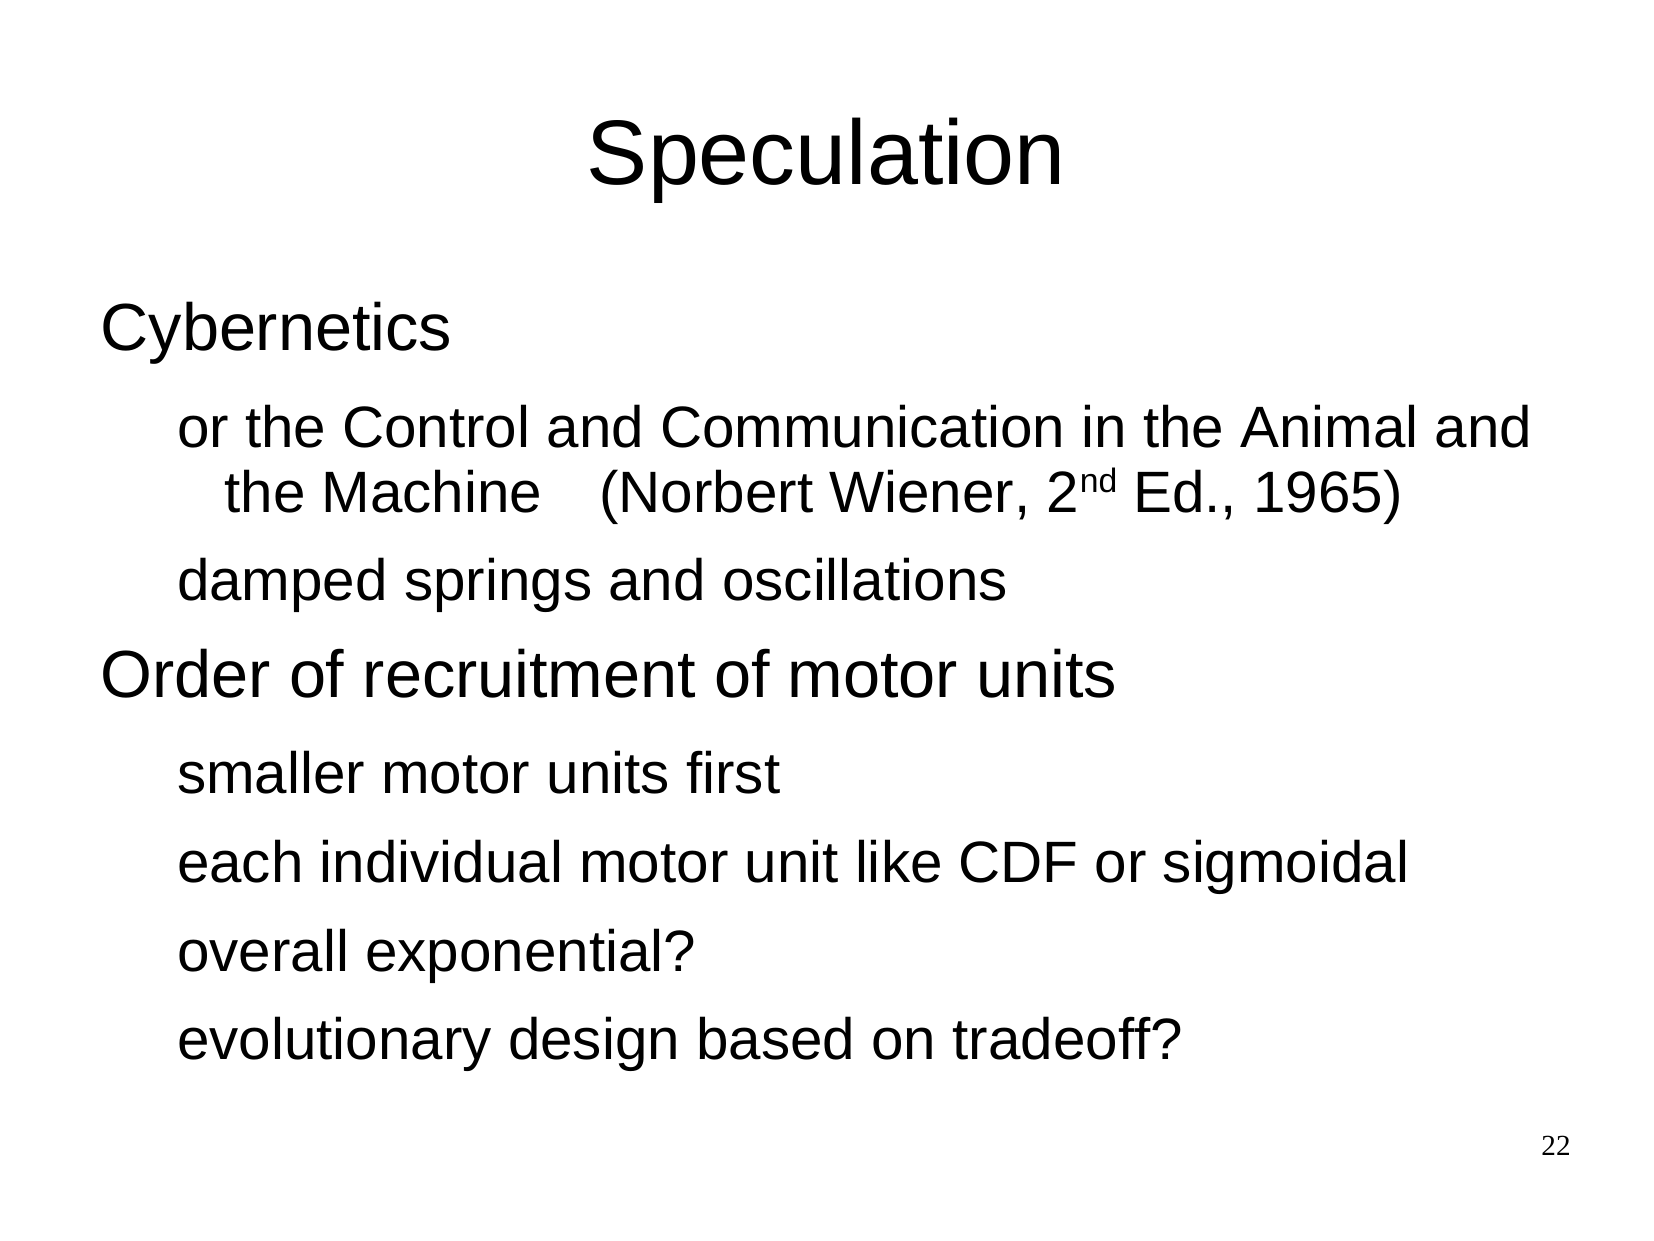

# Speculation
Cybernetics
or the Control and Communication in the Animal and the Machine 	(Norbert Wiener, 2nd Ed., 1965)
damped springs and oscillations
Order of recruitment of motor units
smaller motor units first
each individual motor unit like CDF or sigmoidal
overall exponential?
evolutionary design based on tradeoff?
22